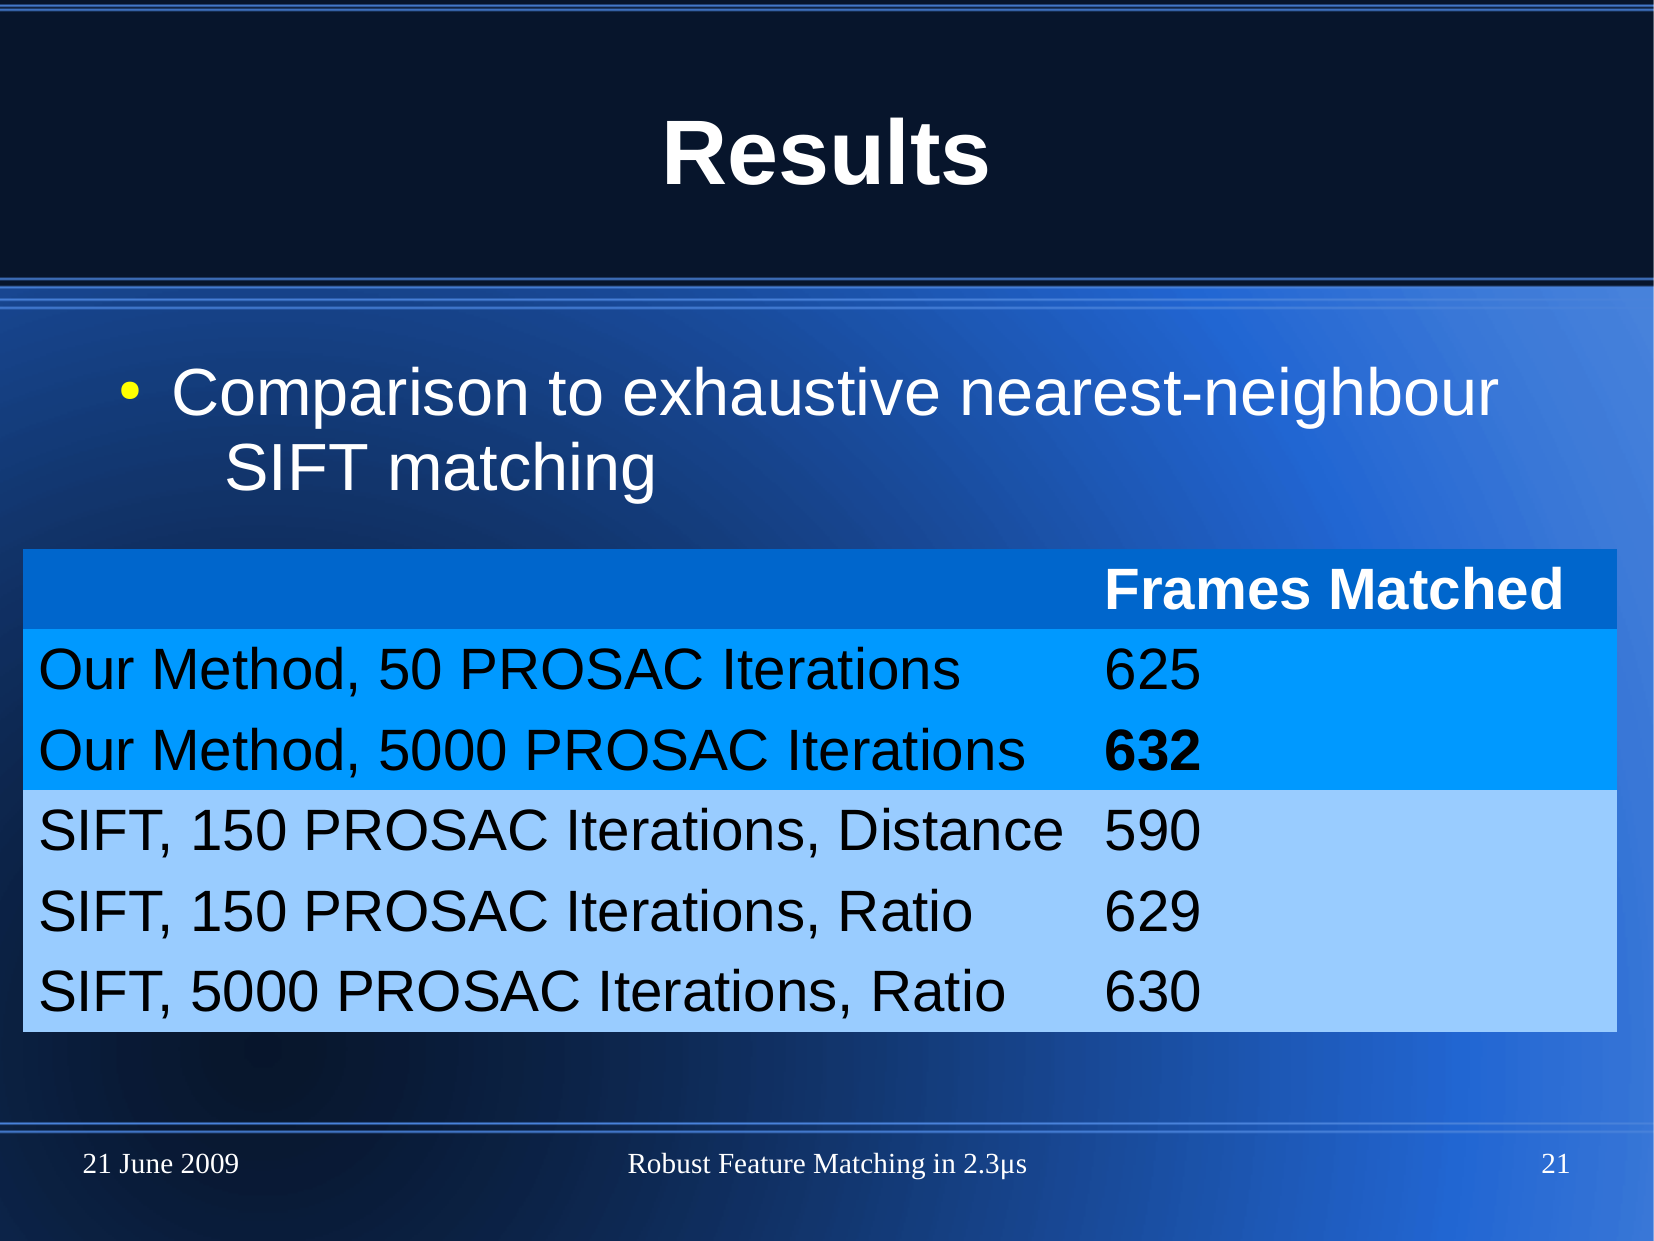

# Results
Comparison to exhaustive nearest-neighbour SIFT matching
| | Frames Matched |
| --- | --- |
| Our Method, 50 PROSAC Iterations | 625 |
| Our Method, 5000 PROSAC Iterations | 632 |
| SIFT, 150 PROSAC Iterations, Distance | 590 |
| SIFT, 150 PROSAC Iterations, Ratio | 629 |
| SIFT, 5000 PROSAC Iterations, Ratio | 630 |
21 June 2009
Robust Feature Matching in 2.3μs
21